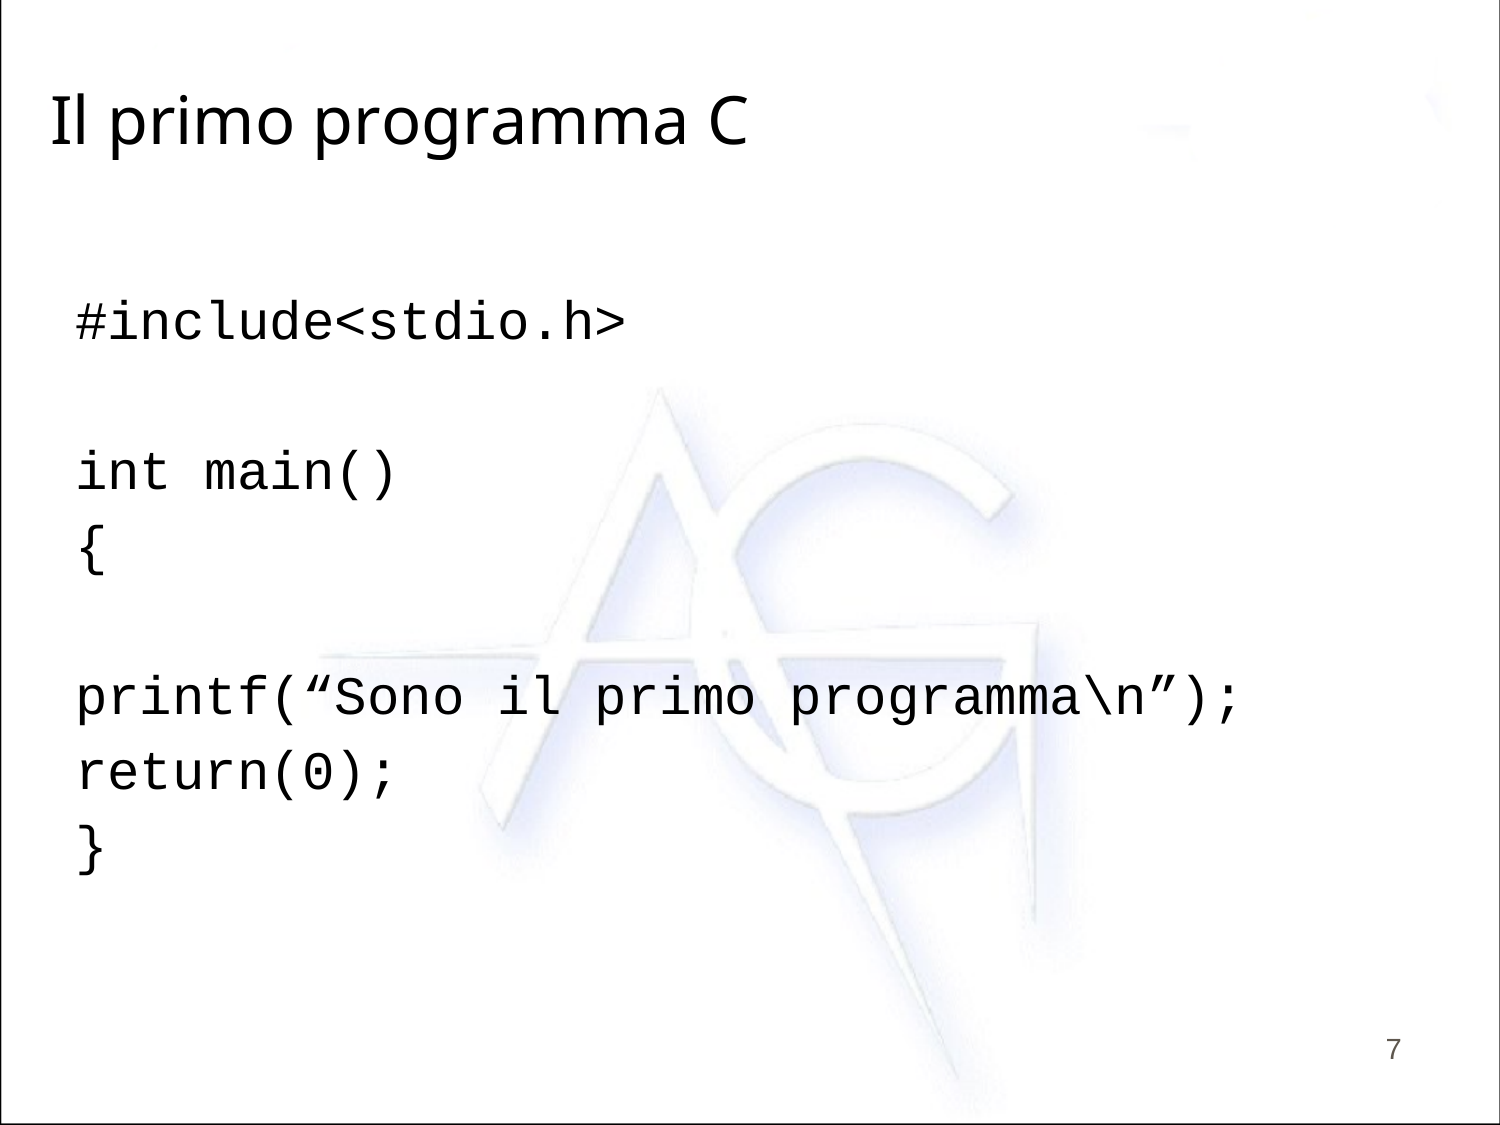

# Il primo programma C
#include<stdio.h>
int main()
{
printf(“Sono il primo programma\n”);
return(0);
}
7